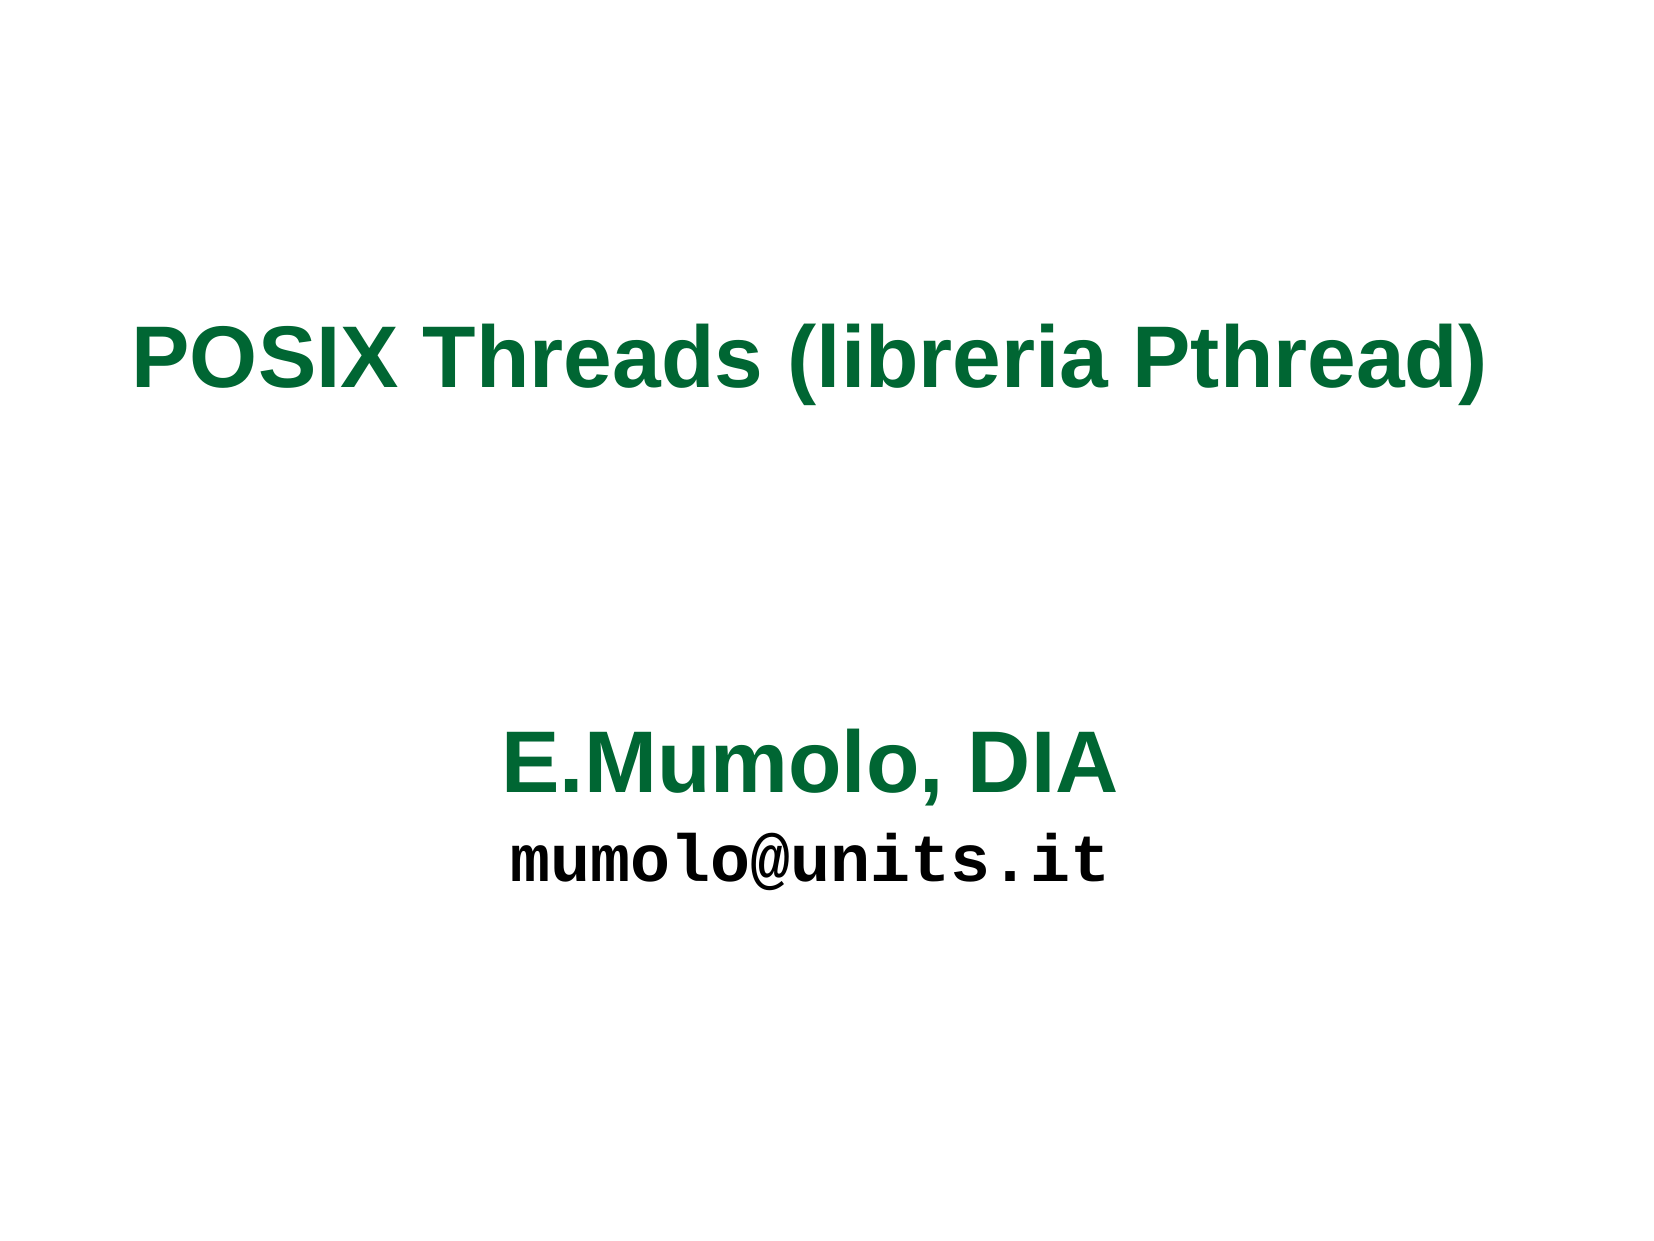

# POSIX Threads (libreria Pthread)
E.Mumolo, DIA
mumolo@units.it